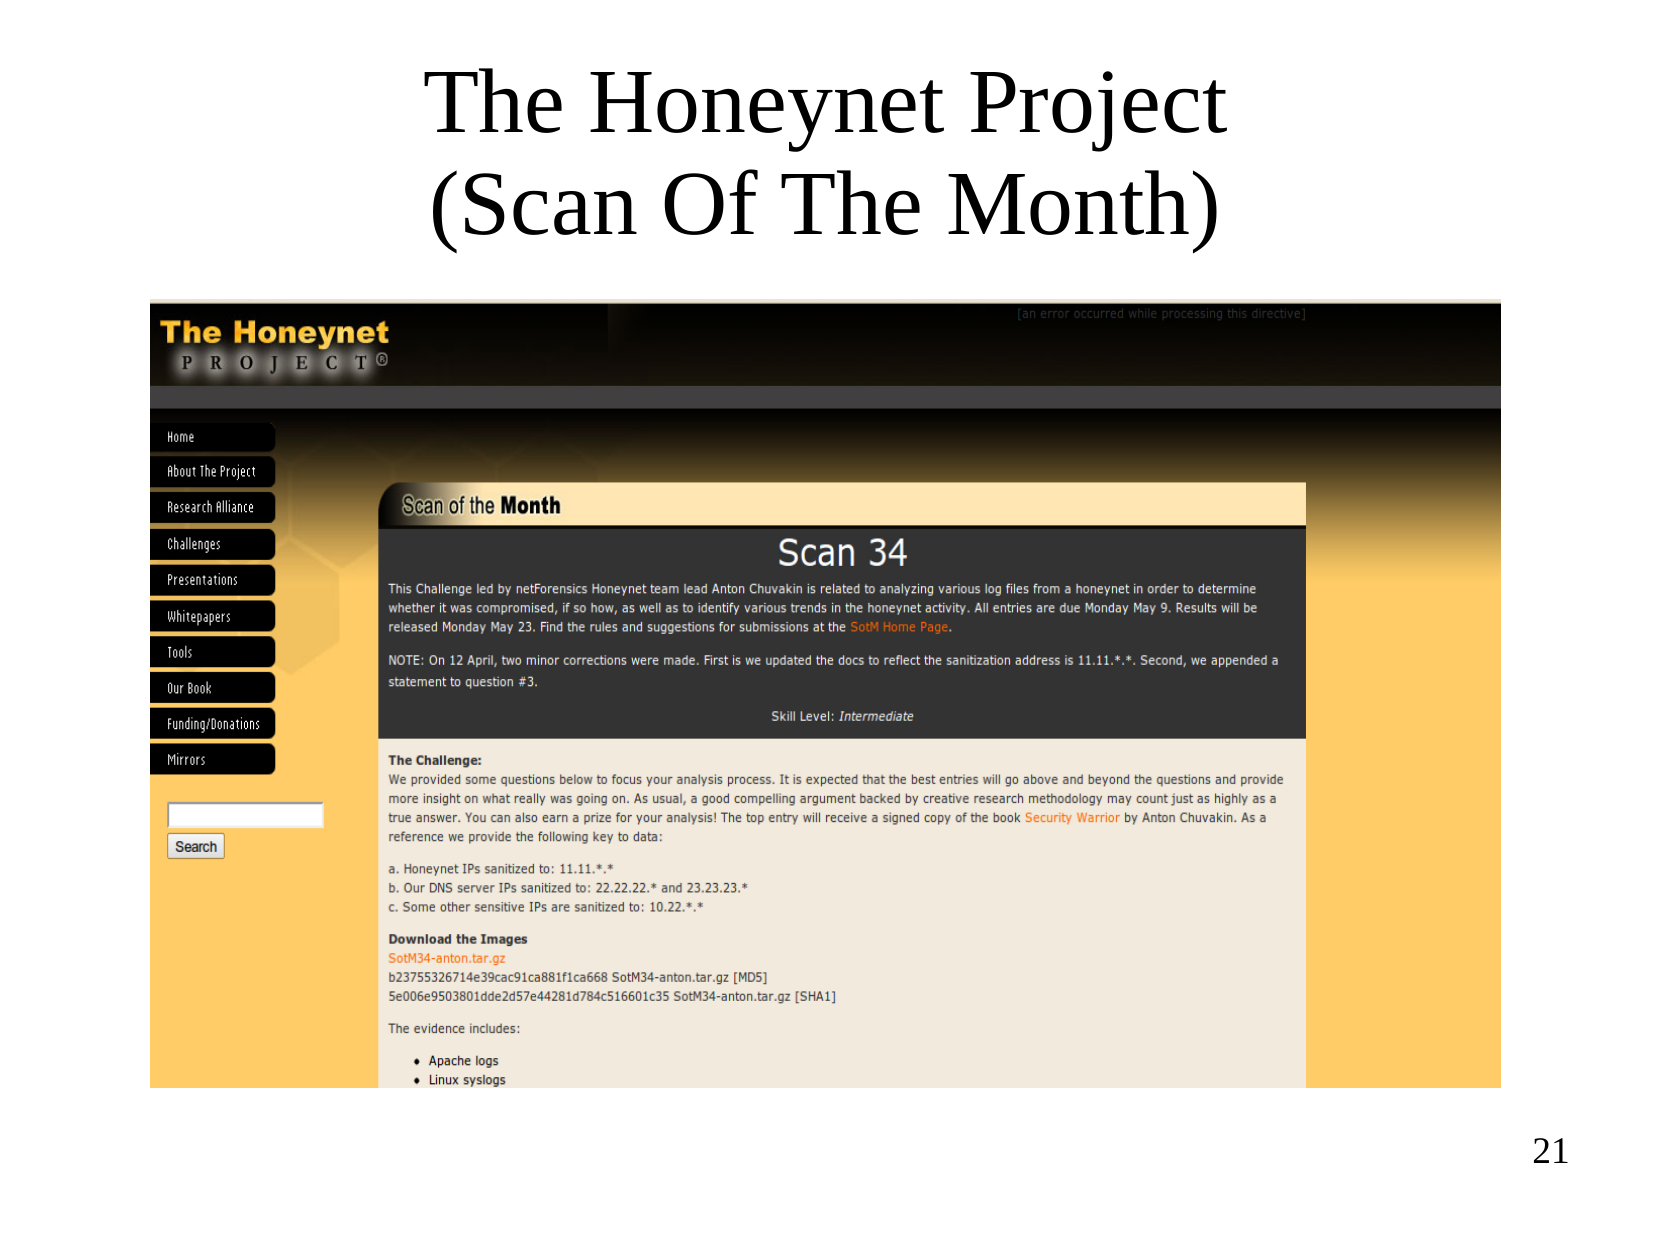

# The Honeynet Project (Scan Of The Month)
21